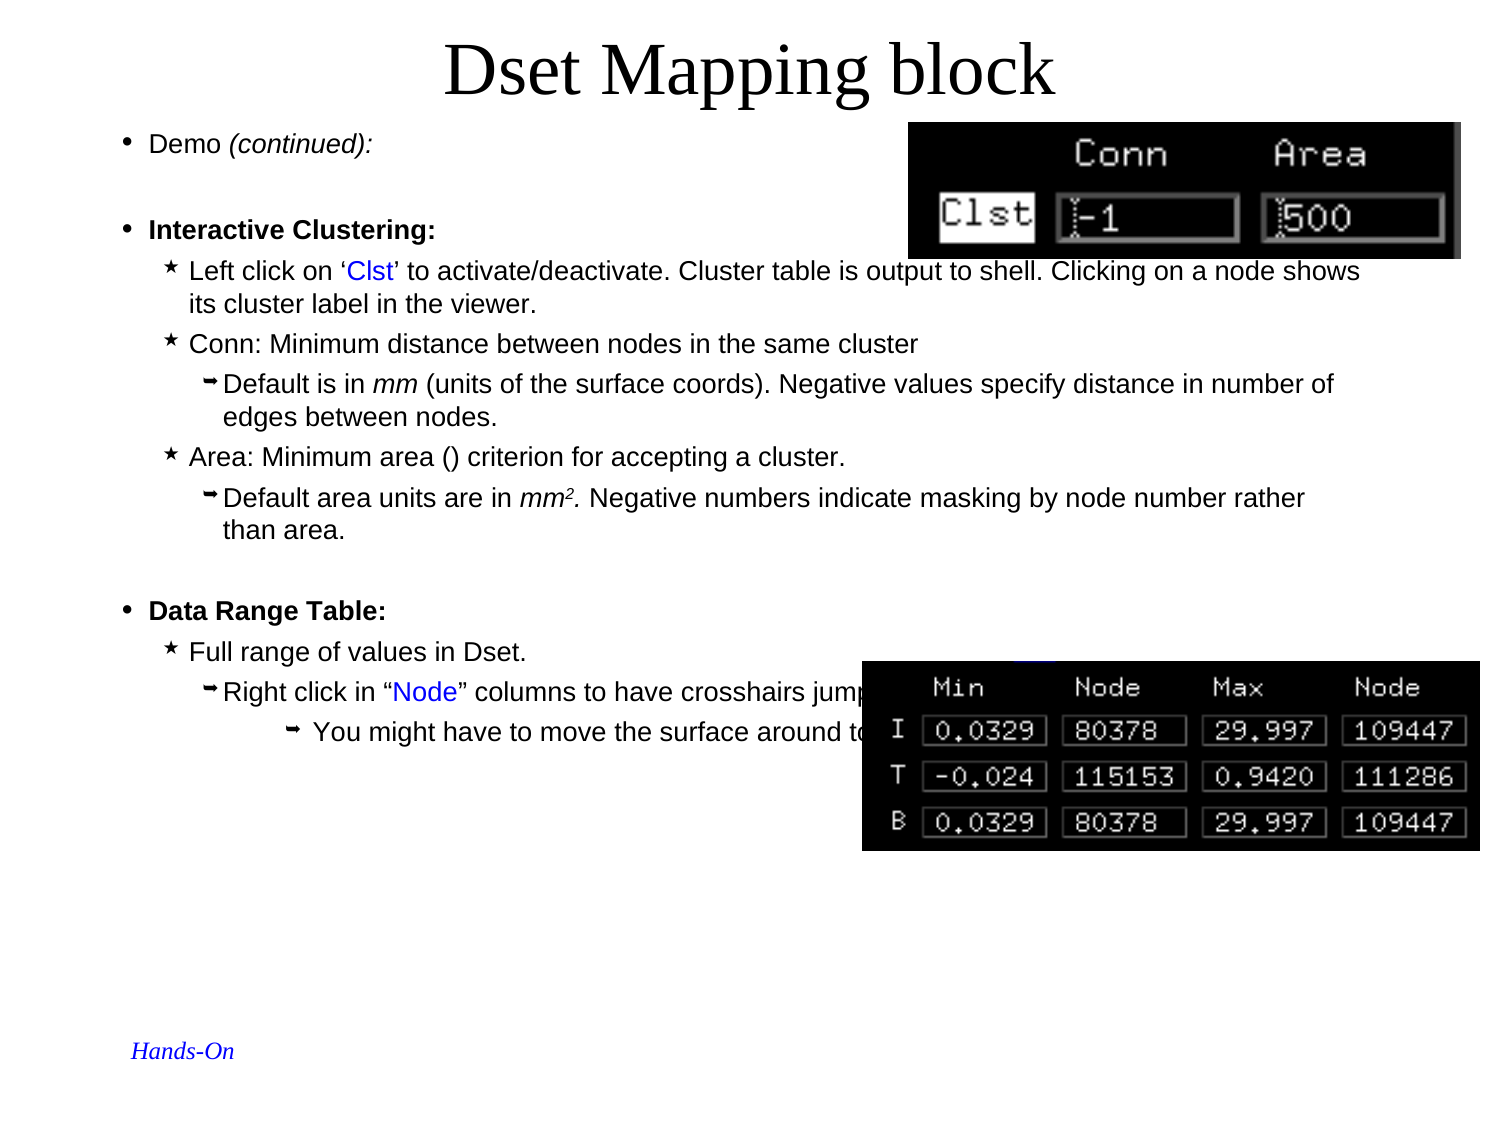

# Dset Mapping block
Demo (continued):
Interactive Clustering:
Left click on ‘Clst’ to activate/deactivate. Cluster table is output to shell. Clicking on a node shows its cluster label in the viewer.
Conn: Minimum distance between nodes in the same cluster
Default is in mm (units of the surface coords). Negative values specify distance in number of edges between nodes.
Area: Minimum area () criterion for accepting a cluster.
Default area units are in mm2. Negative numbers indicate masking by node number rather than area.
Data Range Table:
Full range of values in Dset.
Right click in “Node” columns to have crosshairs jump to that node’s location.
You might have to move the surface around to see where the crosshairs have jumped
Hands-On